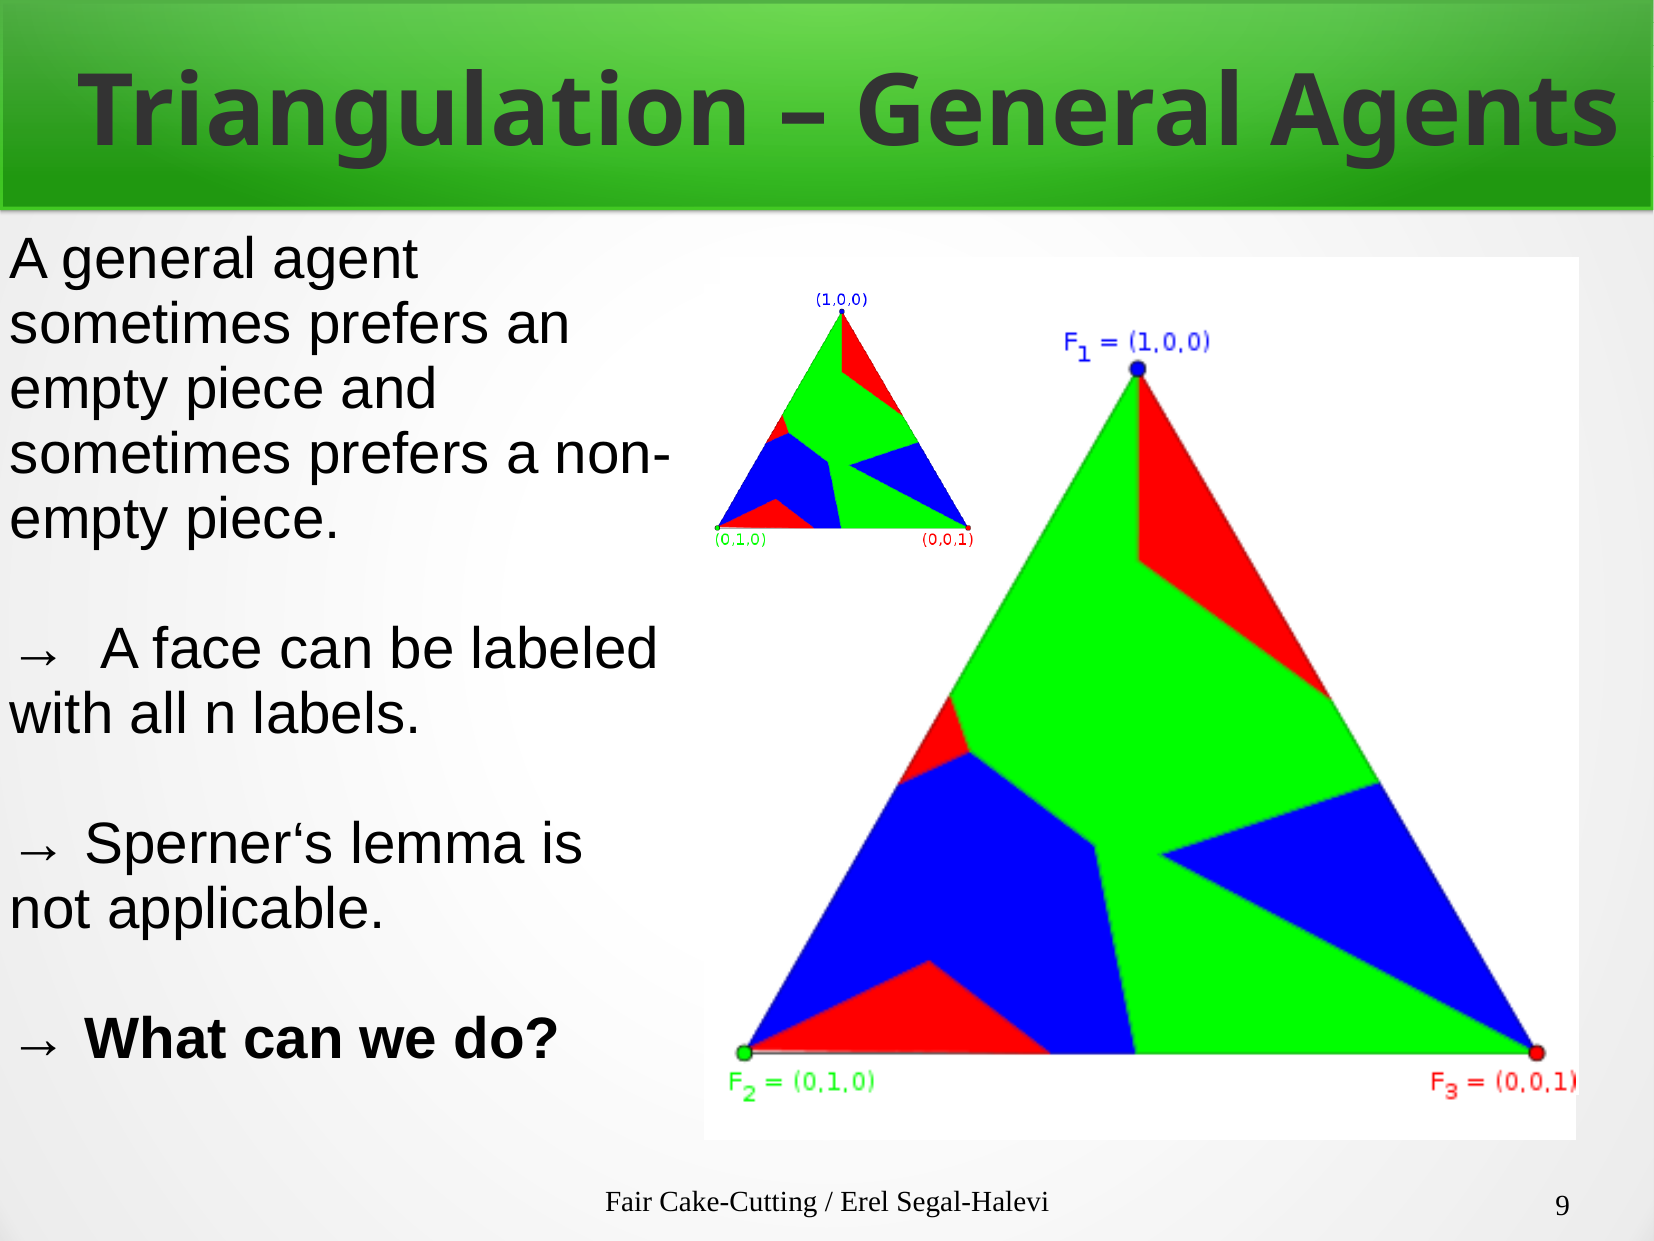

# Triangulation – General Agents
A general agent sometimes prefers an empty piece and sometimes prefers a non-empty piece.
→ A face can be labeled with all n labels.
→ Sperner‘s lemma is not applicable.
→ What can we do?
Fair Cake-Cutting / Erel Segal-Halevi
9